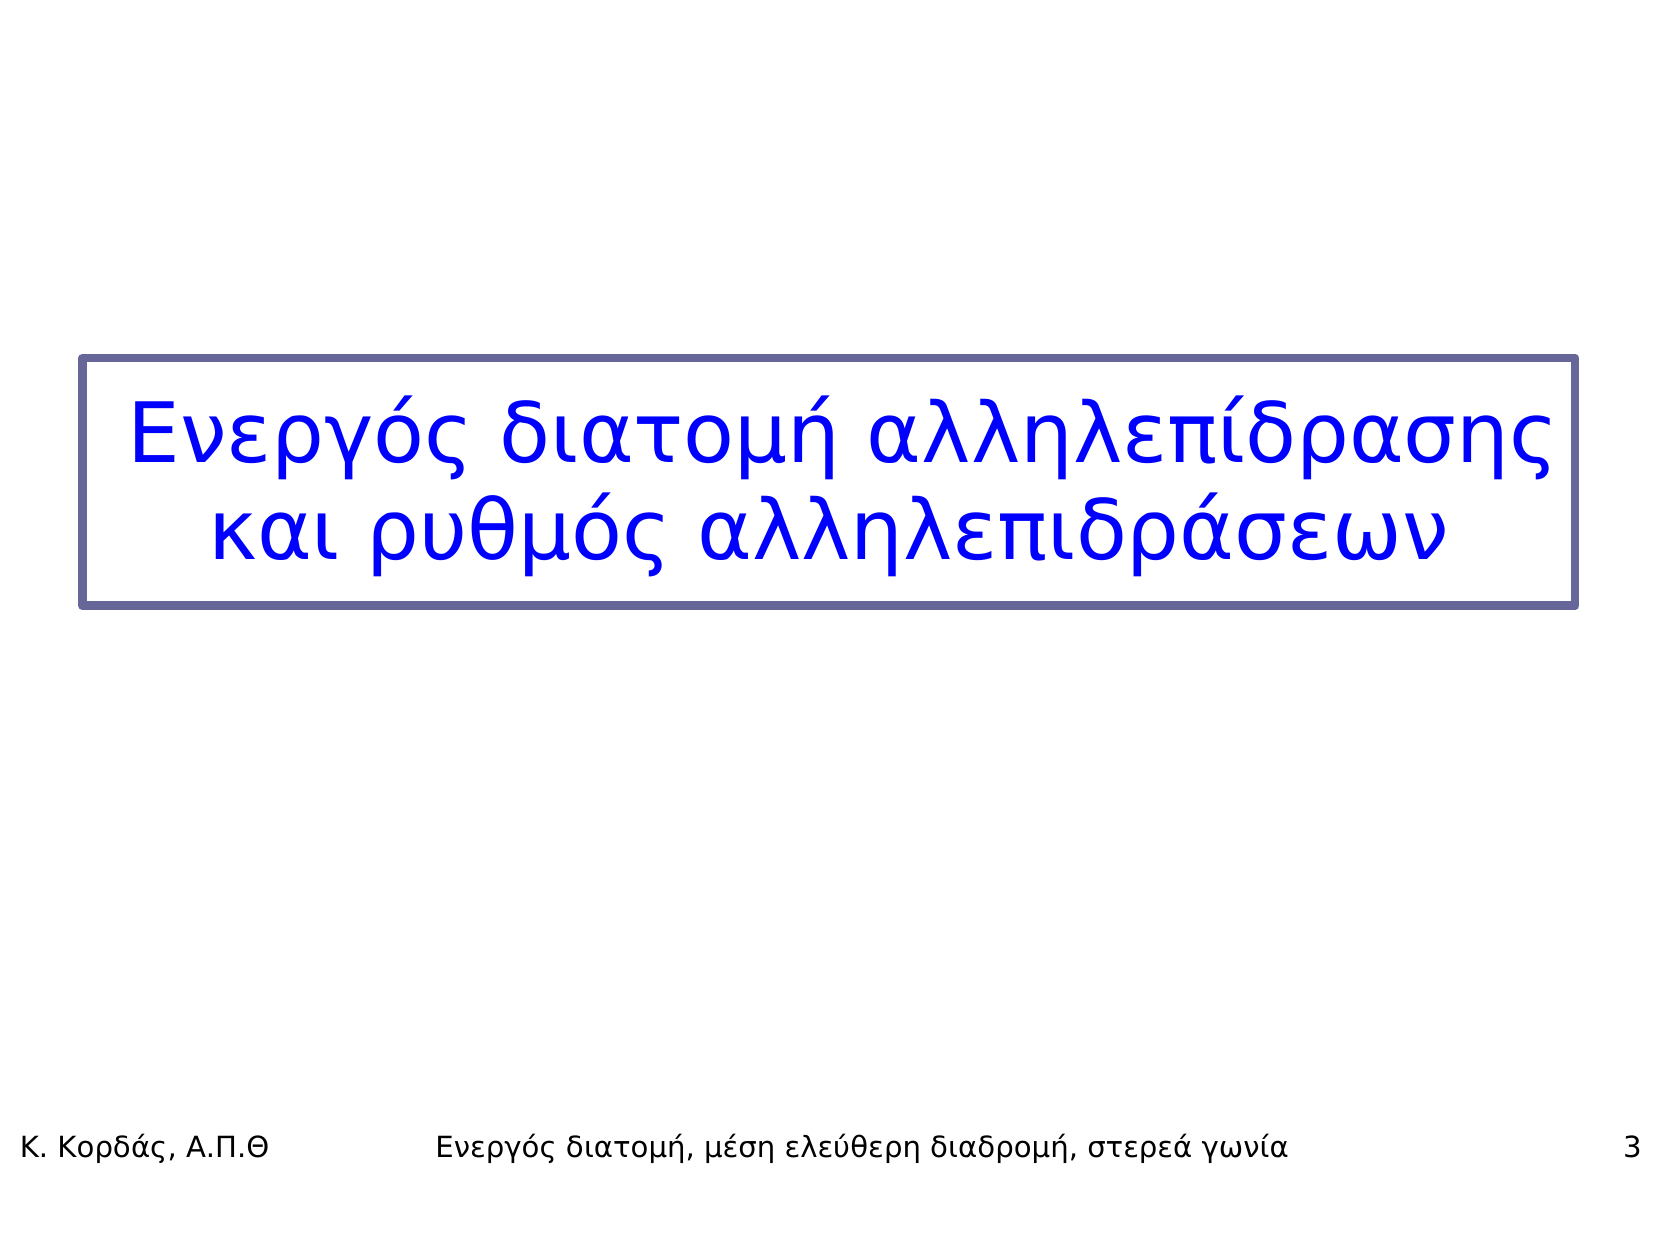

# Ενεργός διατομή αλληλεπίδρασης και ρυθμός αλληλεπιδράσεων
Κ. Κορδάς, Α.Π.Θ
Ενεργός διατομή, μέση ελεύθερη διαδρομή, στερεά γωνία
3